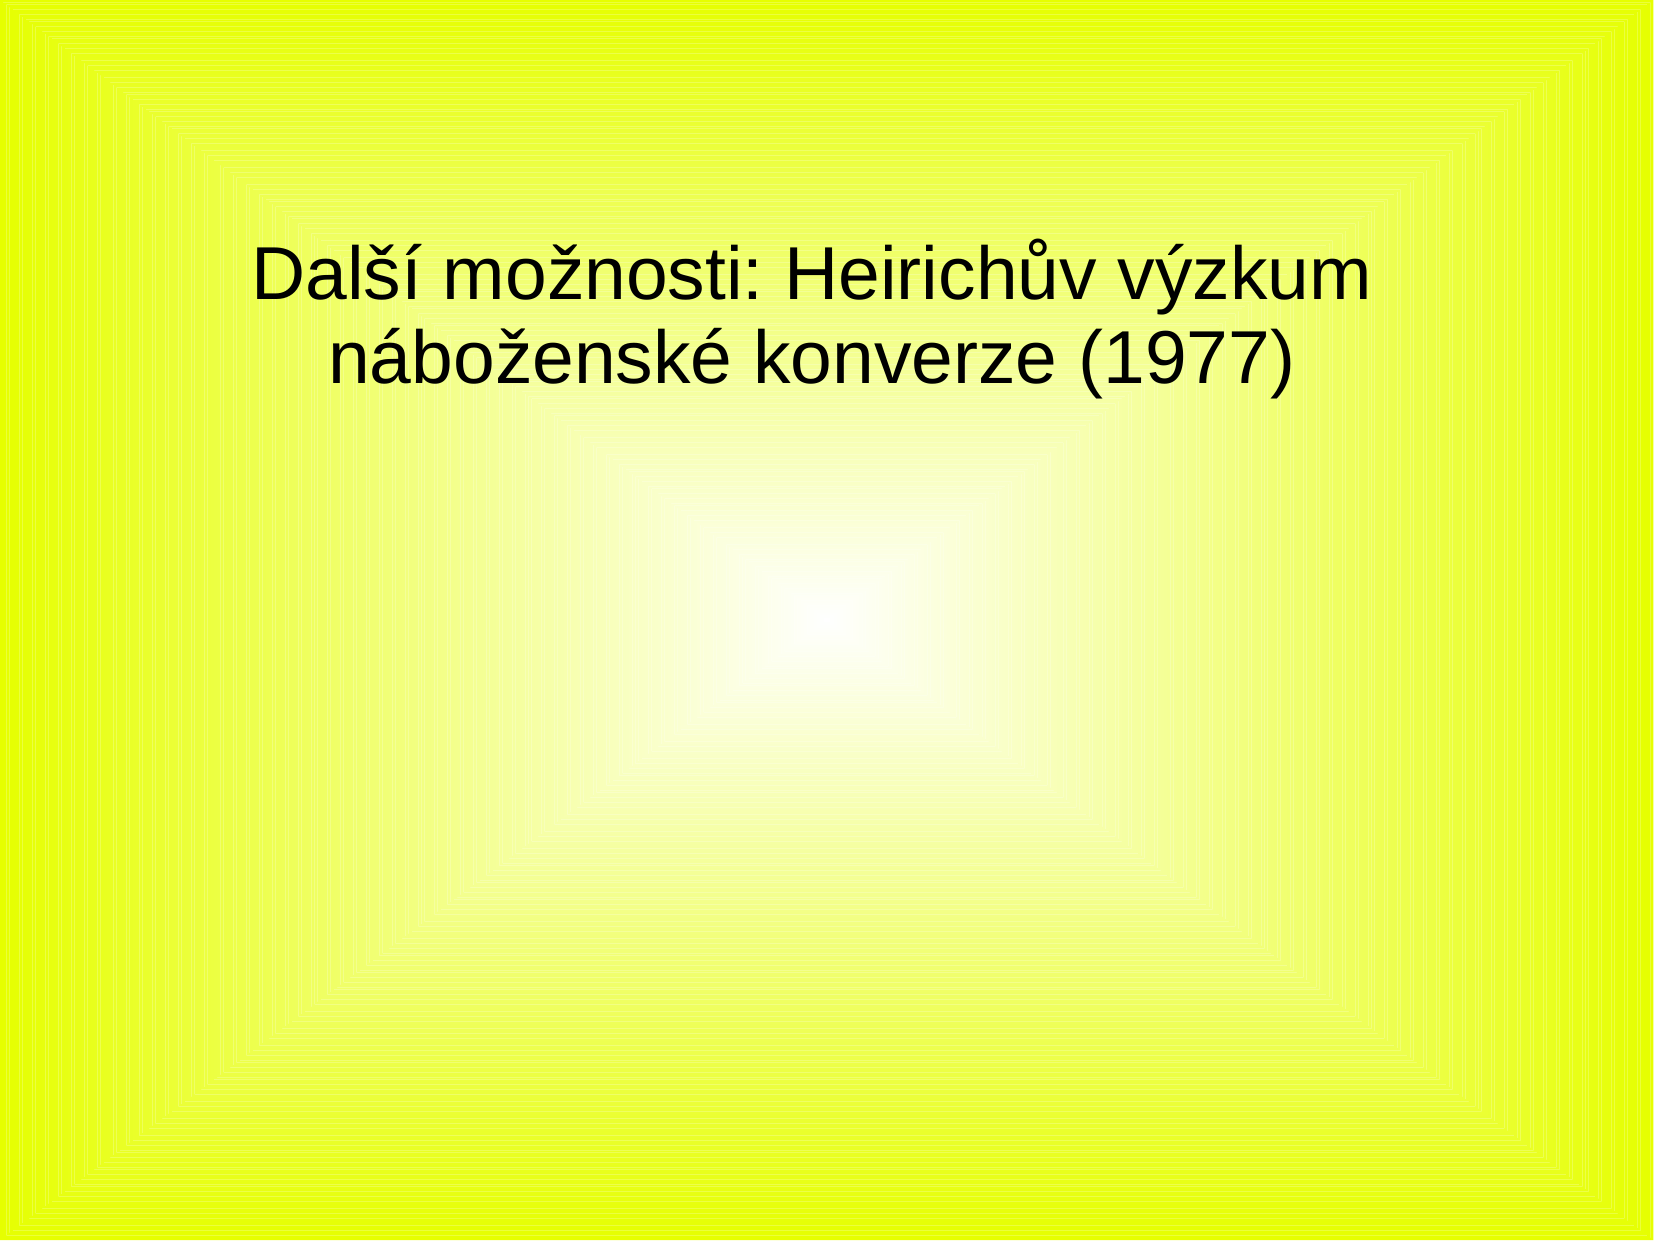

Další možnosti: Heirichův výzkum náboženské konverze (1977)